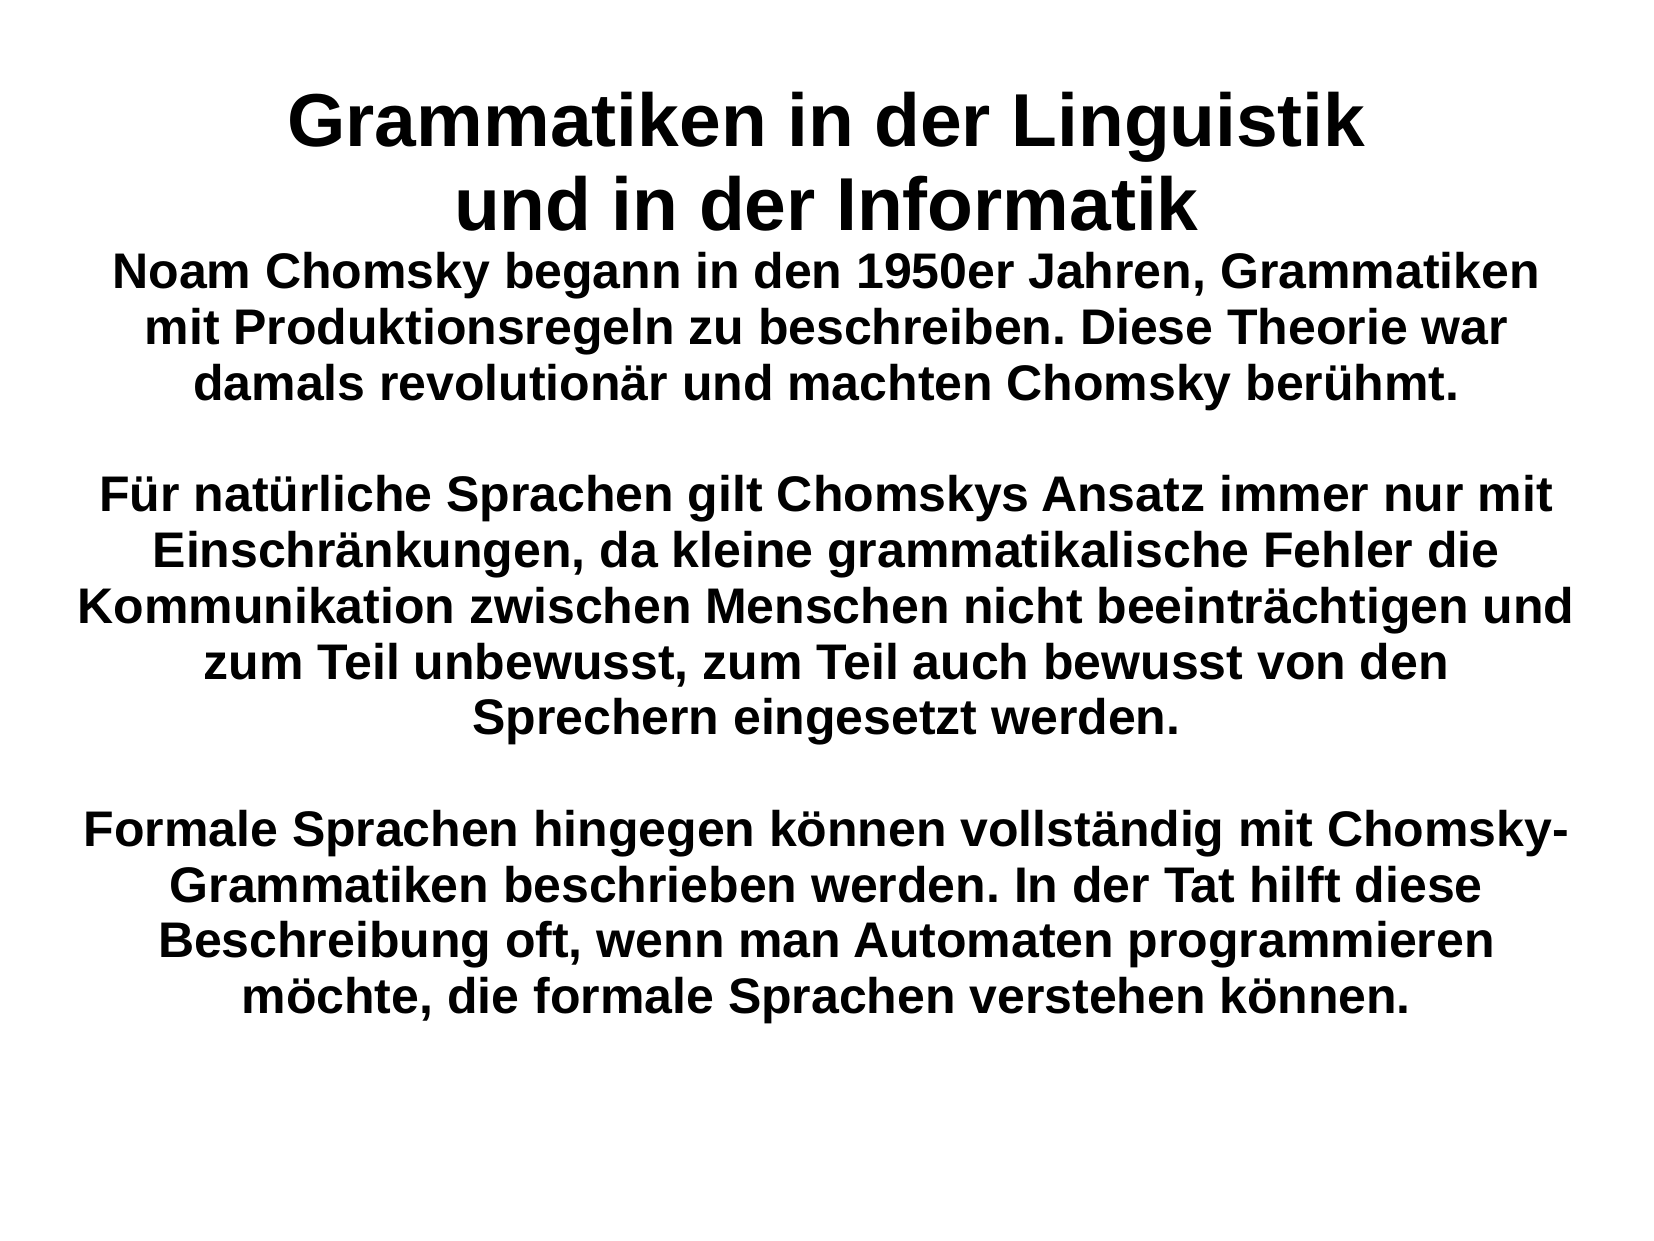

# Grammatiken in der Linguistik und in der Informatik
Noam Chomsky begann in den 1950er Jahren, Grammatiken mit Produktionsregeln zu beschreiben. Diese Theorie war damals revolutionär und machten Chomsky berühmt.
Für natürliche Sprachen gilt Chomskys Ansatz immer nur mit Einschränkungen, da kleine grammatikalische Fehler die Kommunikation zwischen Menschen nicht beeinträchtigen und zum Teil unbewusst, zum Teil auch bewusst von den Sprechern eingesetzt werden.
Formale Sprachen hingegen können vollständig mit Chomsky-Grammatiken beschrieben werden. In der Tat hilft diese Beschreibung oft, wenn man Automaten programmieren möchte, die formale Sprachen verstehen können.